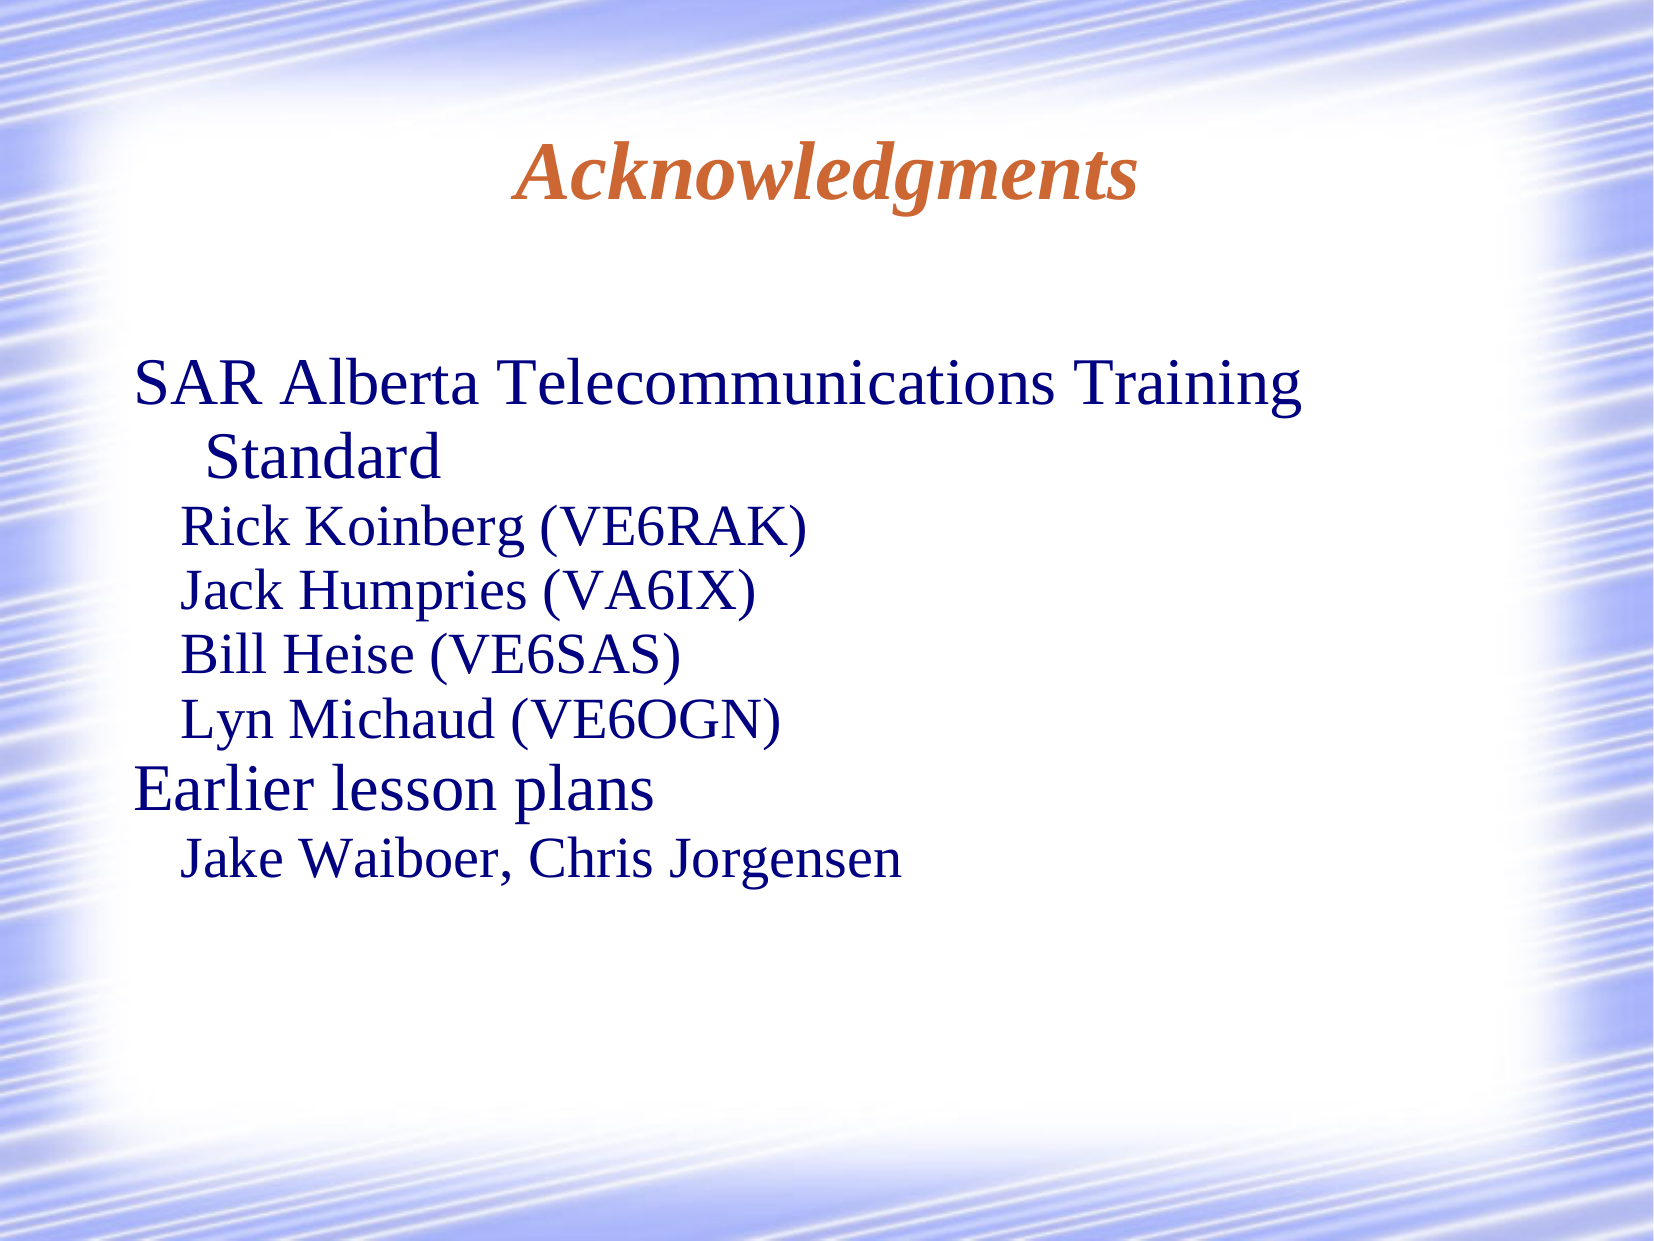

# Acknowledgments
SAR Alberta Telecommunications Training Standard
Rick Koinberg (VE6RAK)
Jack Humpries (VA6IX)
Bill Heise (VE6SAS)
Lyn Michaud (VE6OGN)
Earlier lesson plans
Jake Waiboer, Chris Jorgensen